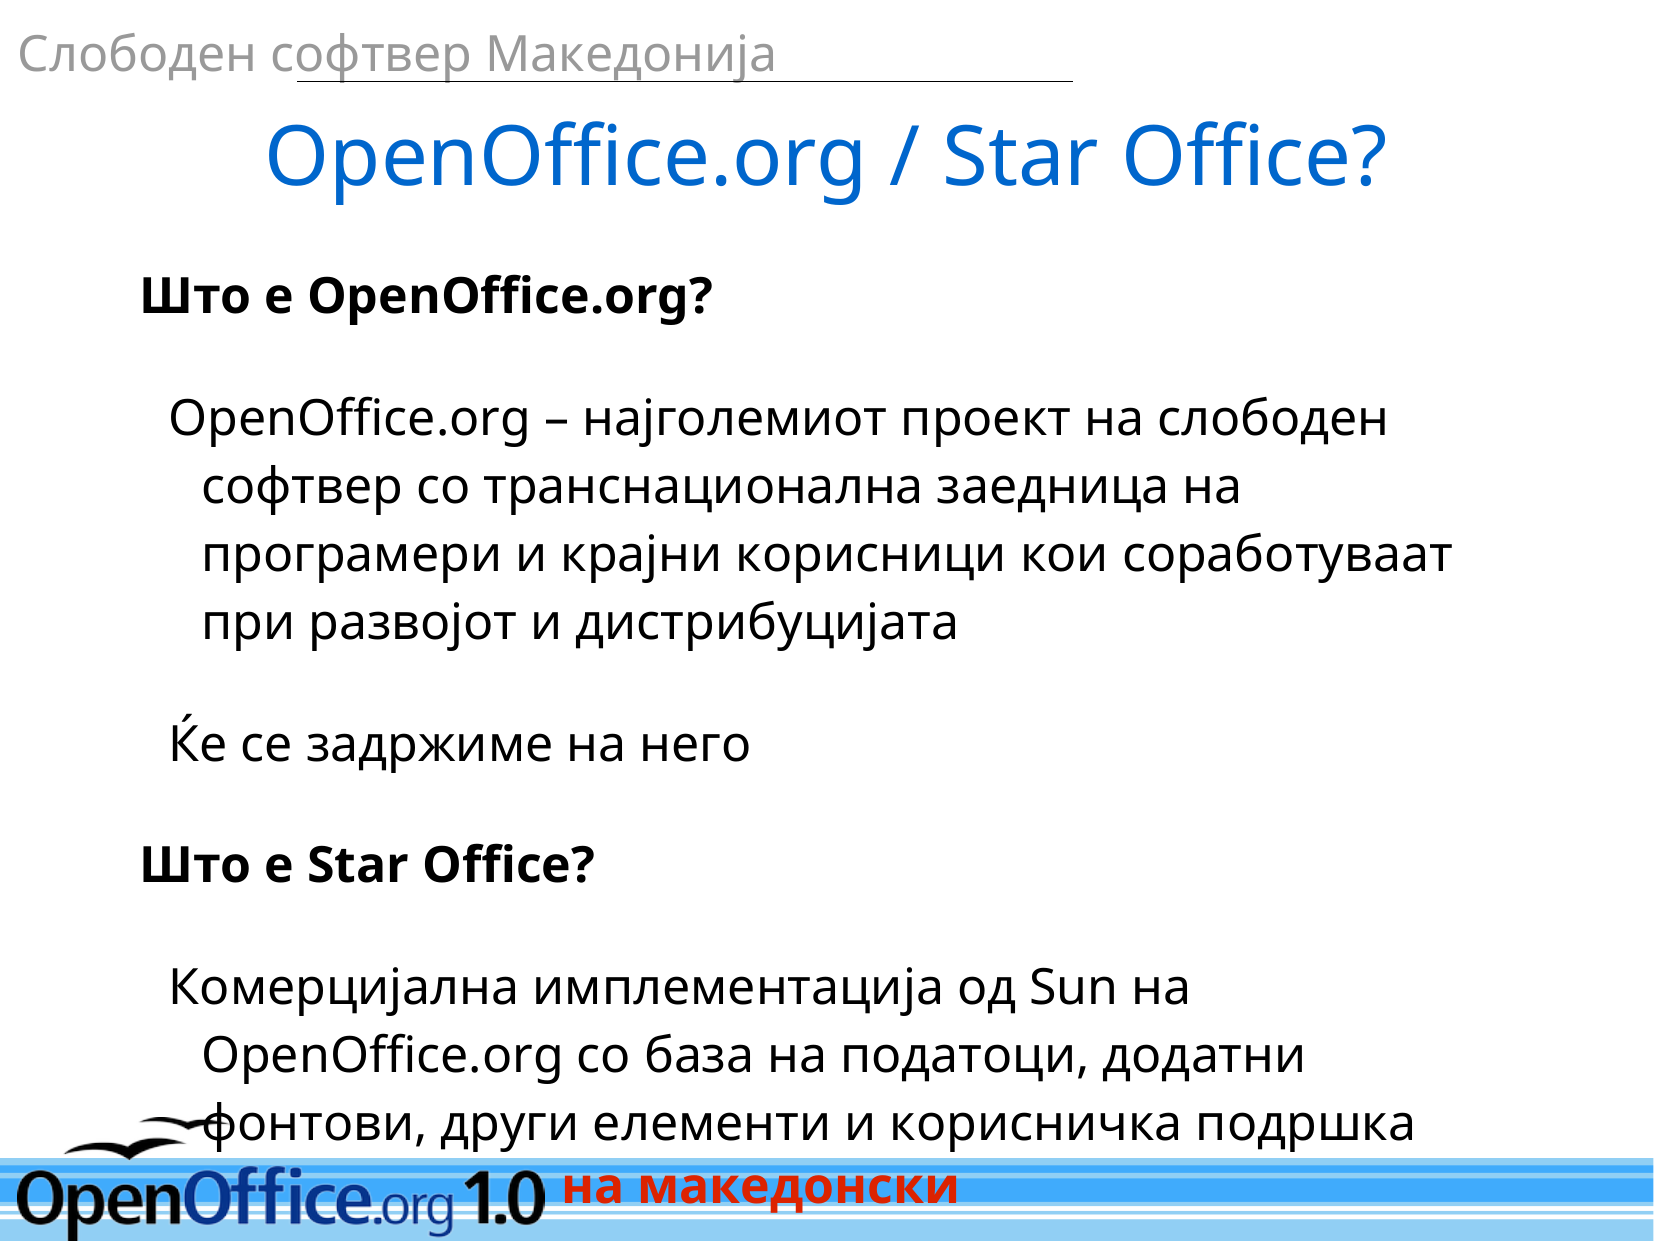

# OpenOffice.org / Star Office?
Што е OpenOffice.org?
OpenOffice.org – најголемиот проект на слободен софтвер со транснационална заедница на програмери и крајни корисници кои соработуваат при развојот и дистрибуцијата
Ќе се задржиме на него
Што е Star Office?
Комерцијална имплементација од Sun на OpenOffice.org со база на податоци, додатни фонтови, други елементи и корисничка подршка